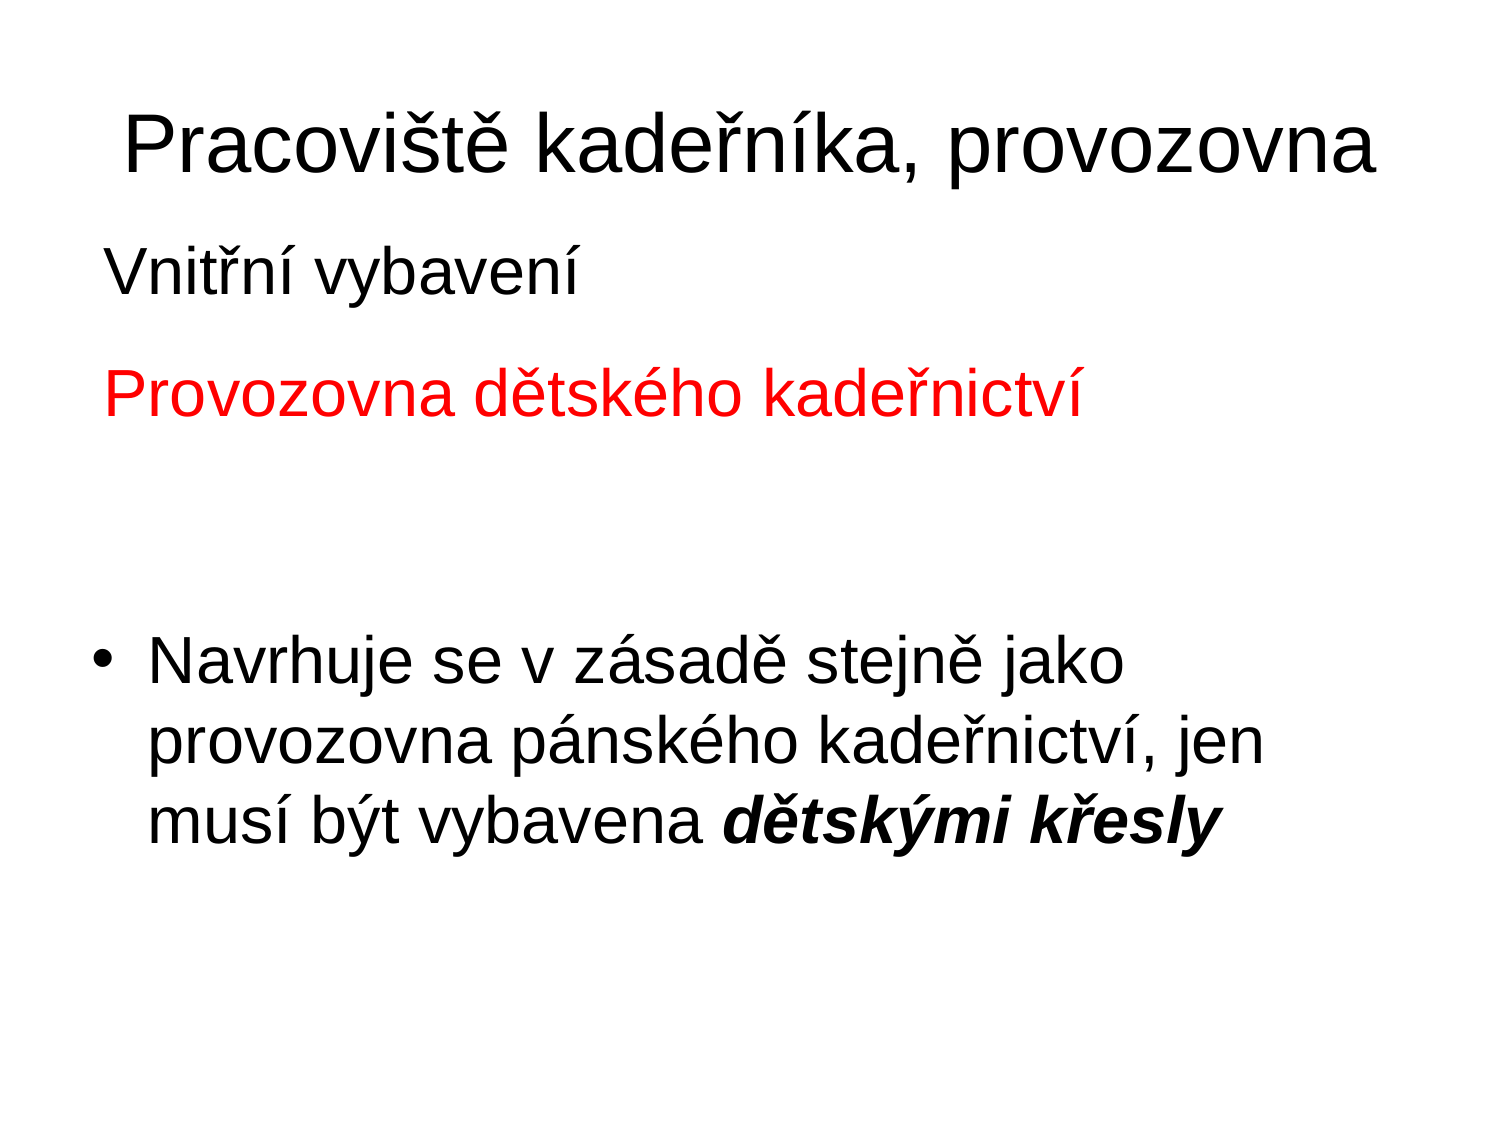

# Pracoviště kadeřníka, provozovna
Vnitřní vybavení
Provozovna dětského kadeřnictví
Navrhuje se v zásadě stejně jako provozovna pánského kadeřnictví, jen musí být vybavena dětskými křesly